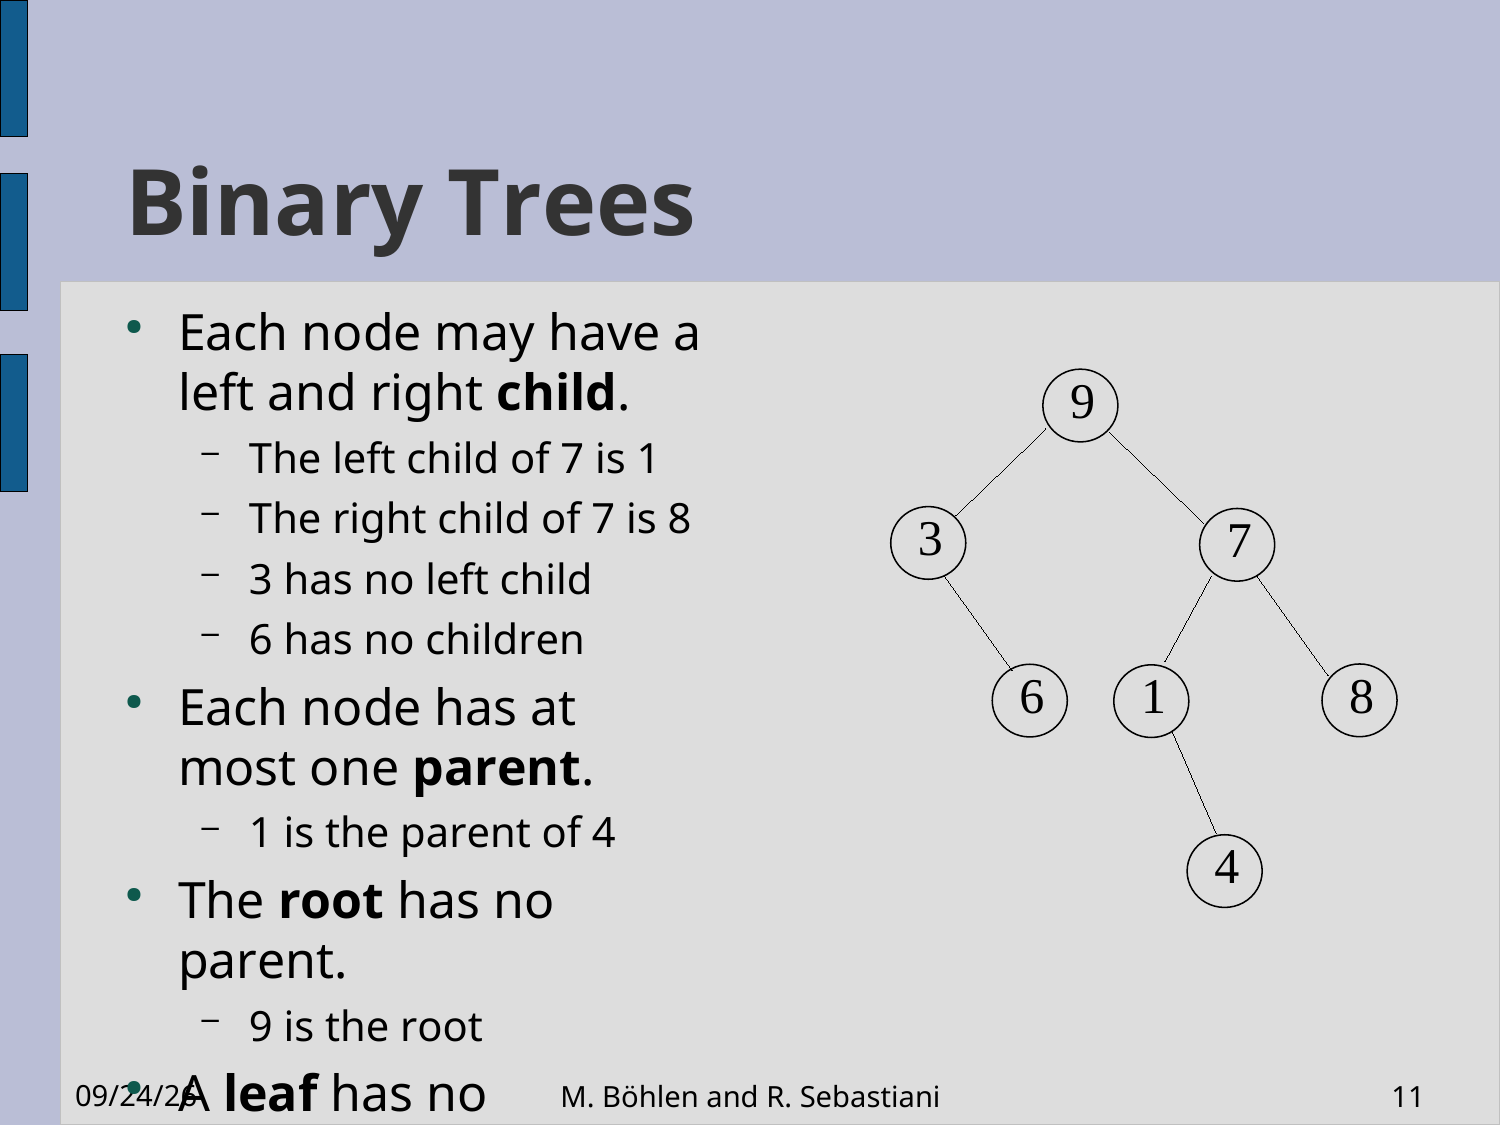

# Binary Trees
Each node may have a left and right child.
The left child of 7 is 1
The right child of 7 is 8
3 has no left child
6 has no children
Each node has at most one parent.
1 is the parent of 4
The root has no parent.
9 is the root
A leaf has no children.
6, 4 and 8 are leafs
9
3
7
8
6
1
4
M. Böhlen and R. Sebastiani
11